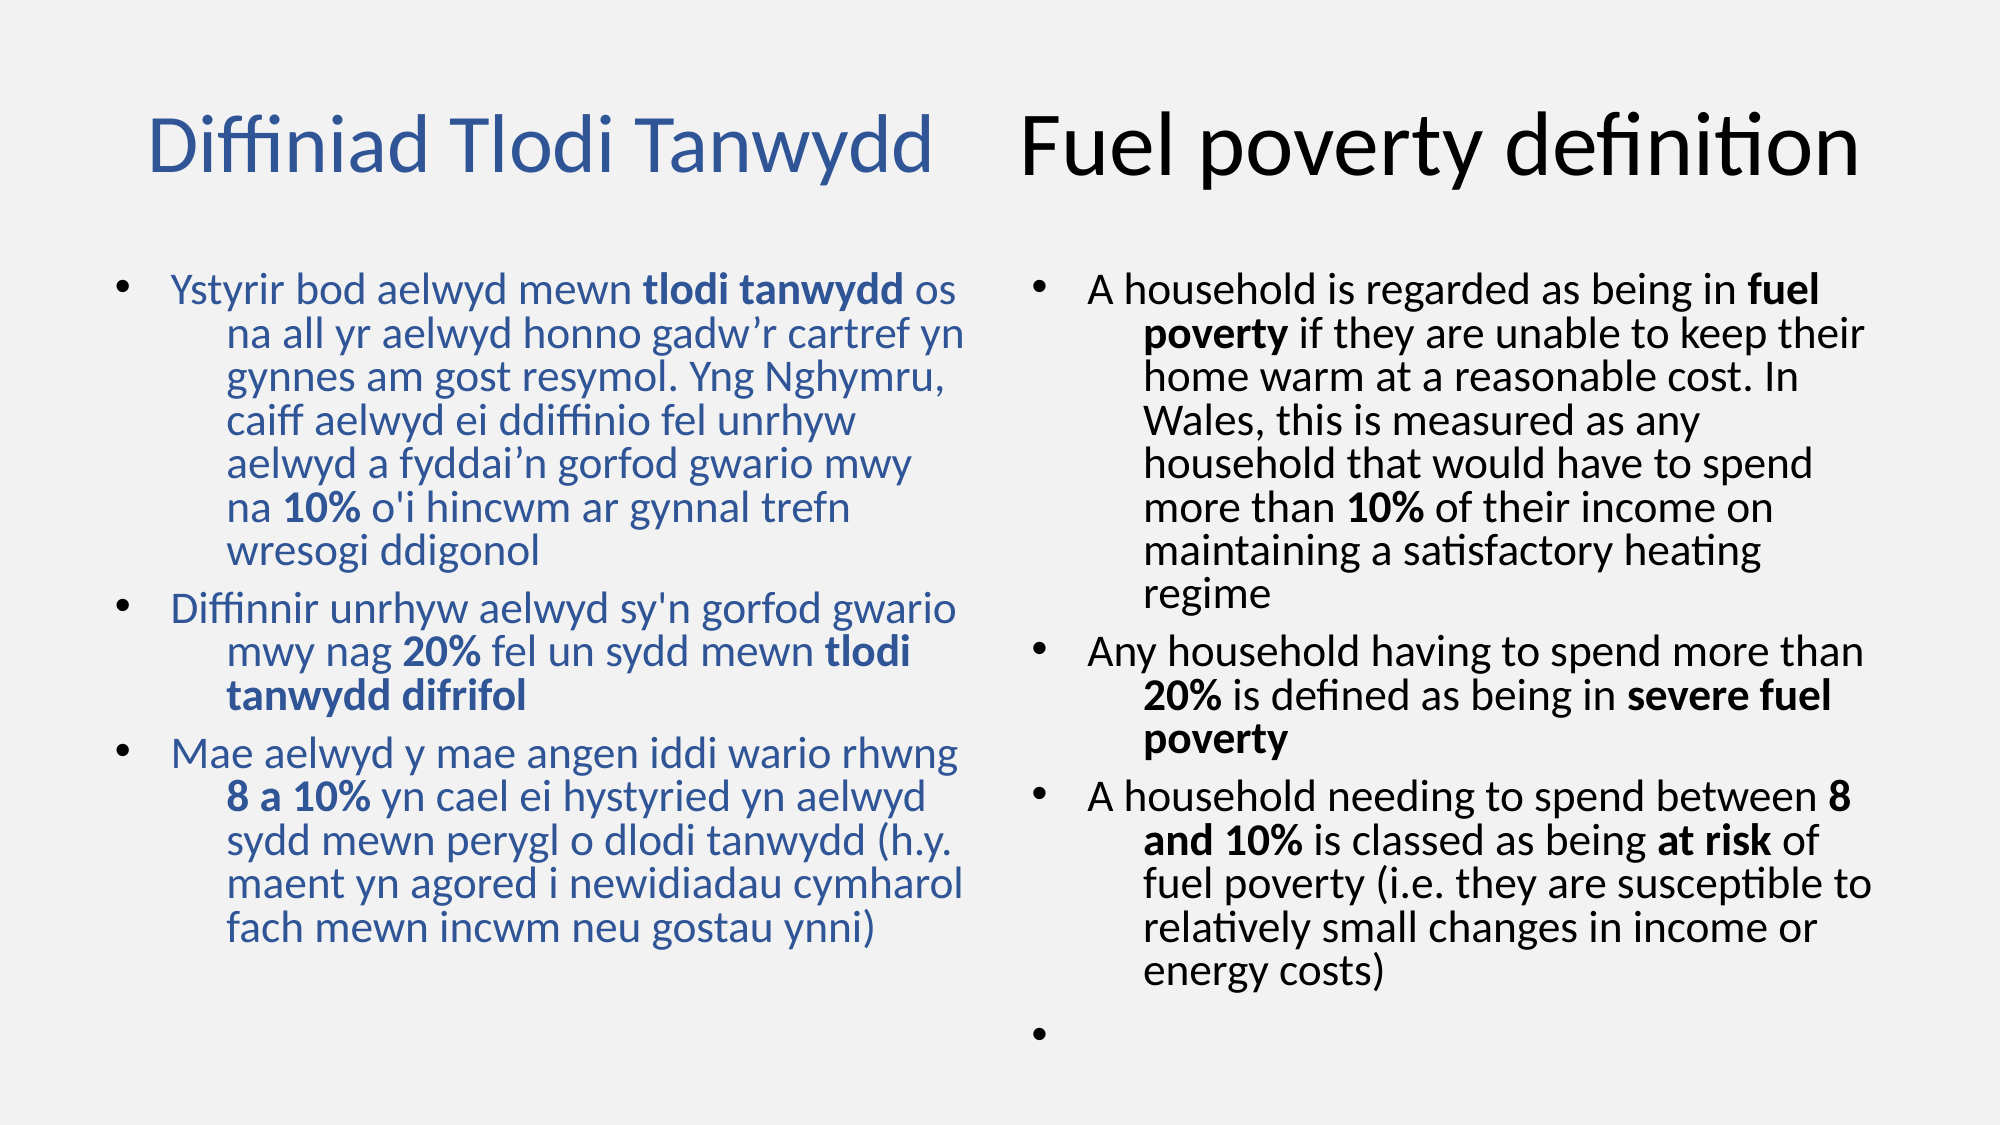

Diffiniad Tlodi Tanwydd
Fuel poverty definition
Ystyrir bod aelwyd mewn tlodi tanwydd os na all yr aelwyd honno gadw’r cartref yn gynnes am gost resymol. Yng Nghymru, caiff aelwyd ei ddiffinio fel unrhyw aelwyd a fyddai’n gorfod gwario mwy na 10% o'i hincwm ar gynnal trefn wresogi ddigonol
Diffinnir unrhyw aelwyd sy'n gorfod gwario mwy nag 20% fel un sydd mewn tlodi tanwydd difrifol
Mae aelwyd y mae angen iddi wario rhwng 8 a 10% yn cael ei hystyried yn aelwyd sydd mewn perygl o dlodi tanwydd (h.y. maent yn agored i newidiadau cymharol fach mewn incwm neu gostau ynni)
# A household is regarded as being in fuel poverty if they are unable to keep their home warm at a reasonable cost. In Wales, this is measured as any household that would have to spend more than 10% of their income on maintaining a satisfactory heating regime
Any household having to spend more than 20% is defined as being in severe fuel poverty
A household needing to spend between 8 and 10% is classed as being at risk of fuel poverty (i.e. they are susceptible to relatively small changes in income or energy costs)